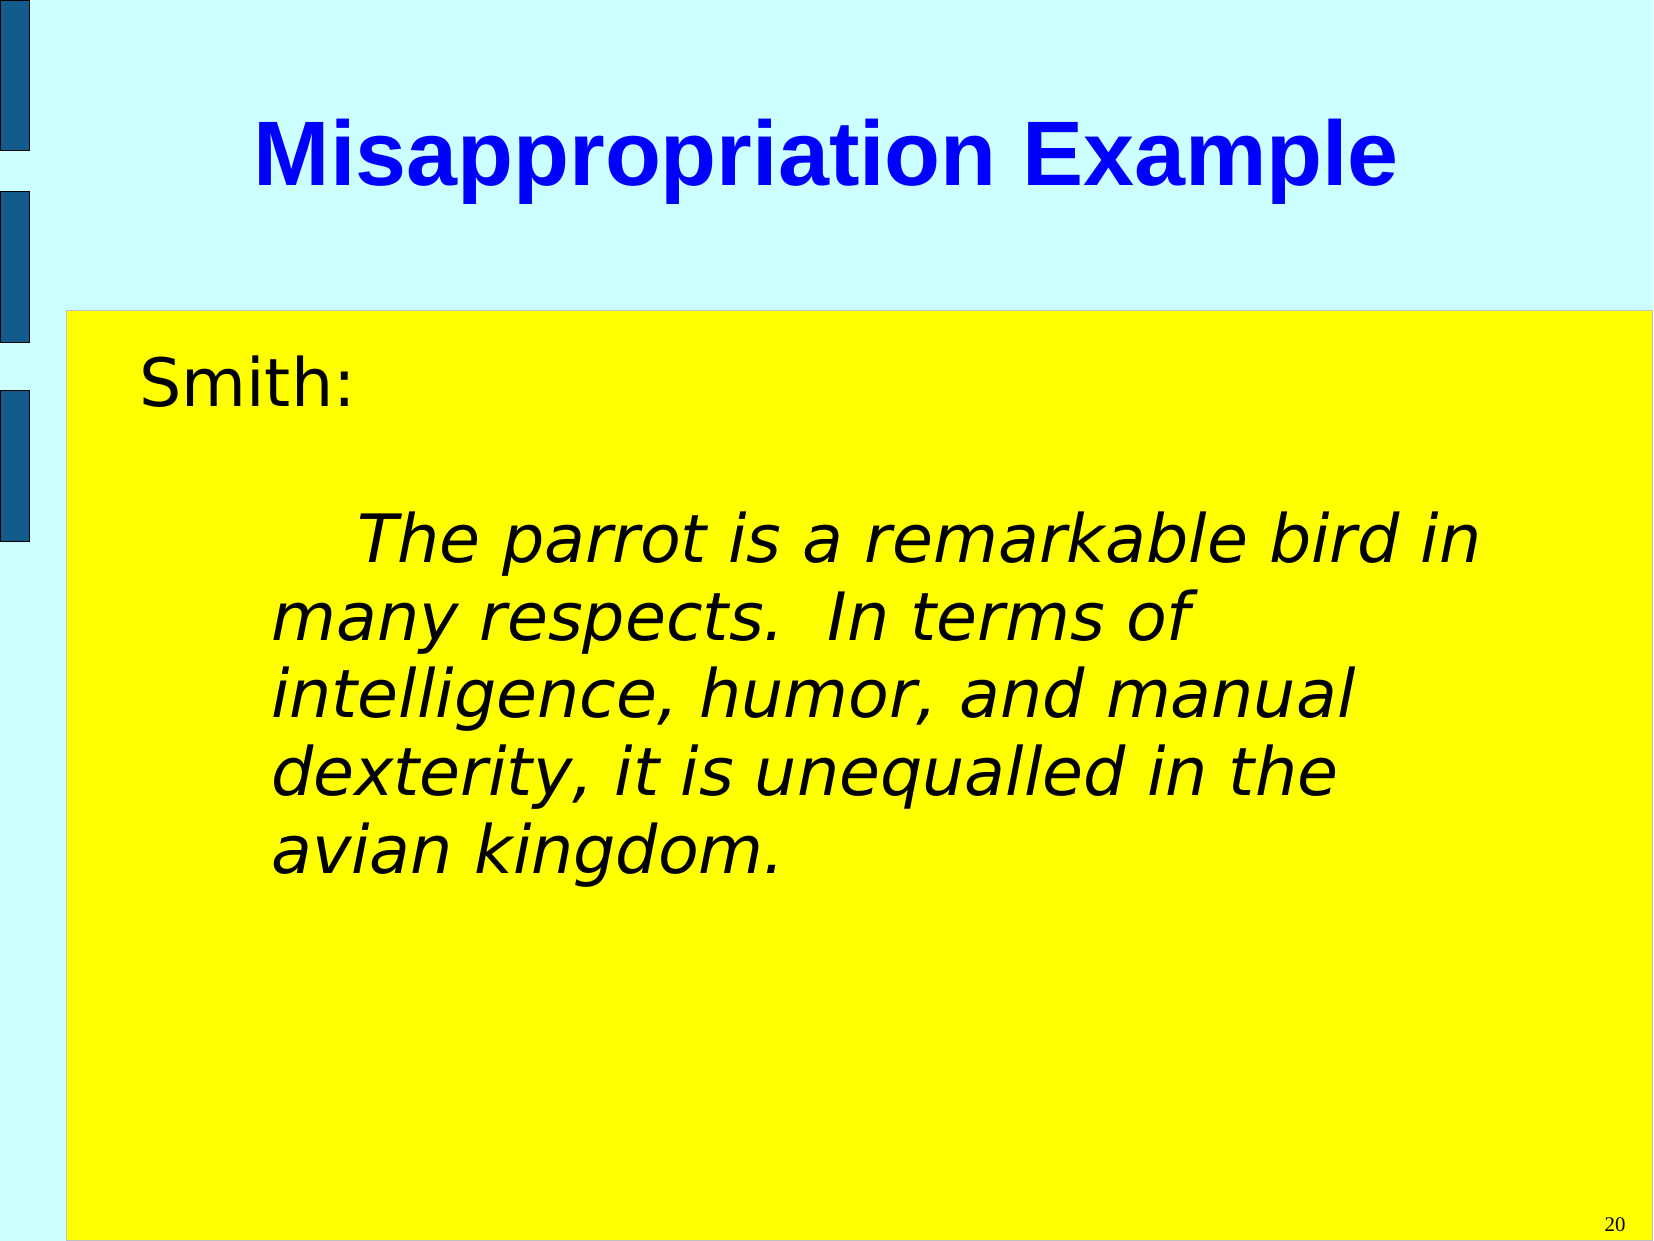

# Misappropriation Example
Smith:
The parrot is a remarkable bird in many respects. In terms of intelligence, humor, and manual dexterity, it is unequalled in the avian kingdom.